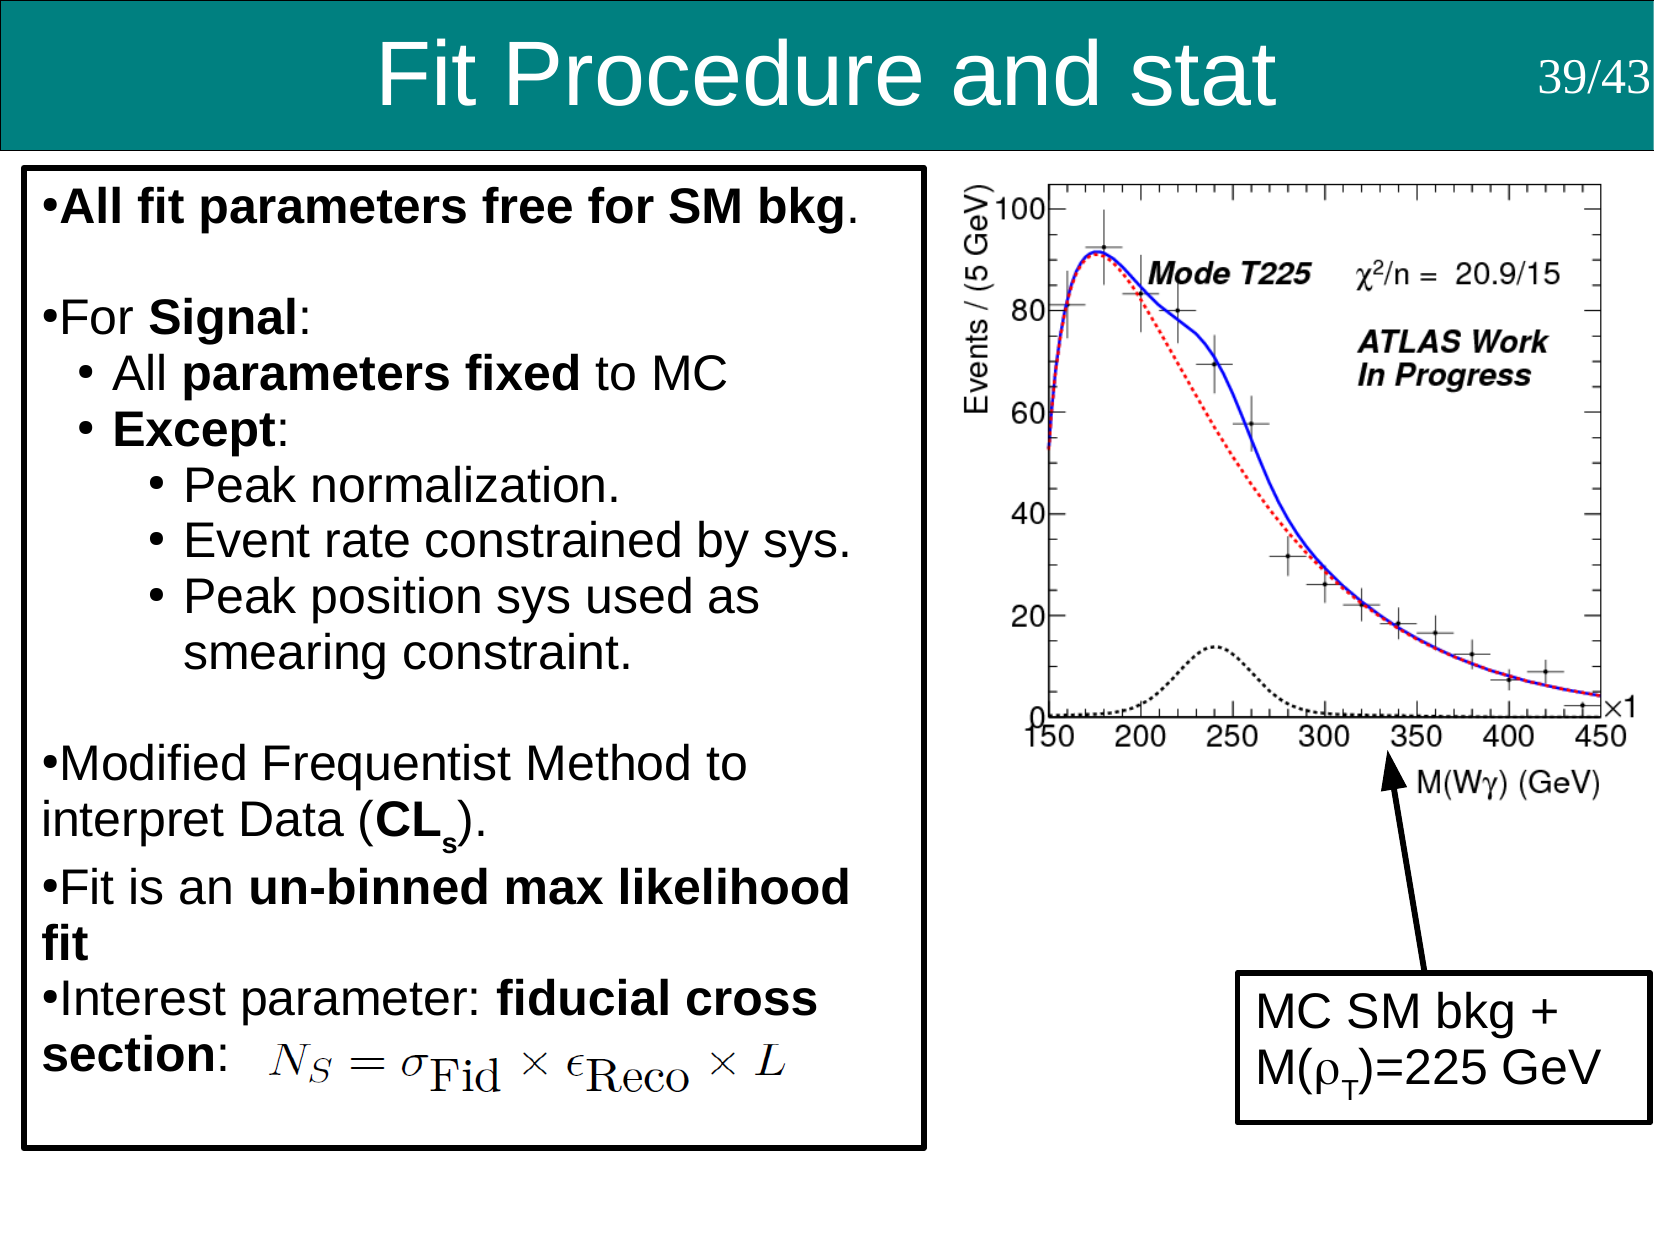

# Fit Procedure and stat
39
All fit parameters free for SM bkg.
For Signal:
All parameters fixed to MC
Except:
Peak normalization.
Event rate constrained by sys.
Peak position sys used as smearing constraint.
Modified Frequentist Method to interpret Data (CLs).
Fit is an un-binned max likelihood fit
Interest parameter: fiducial cross section:
MC SM bkg + M(rT)=225 GeV